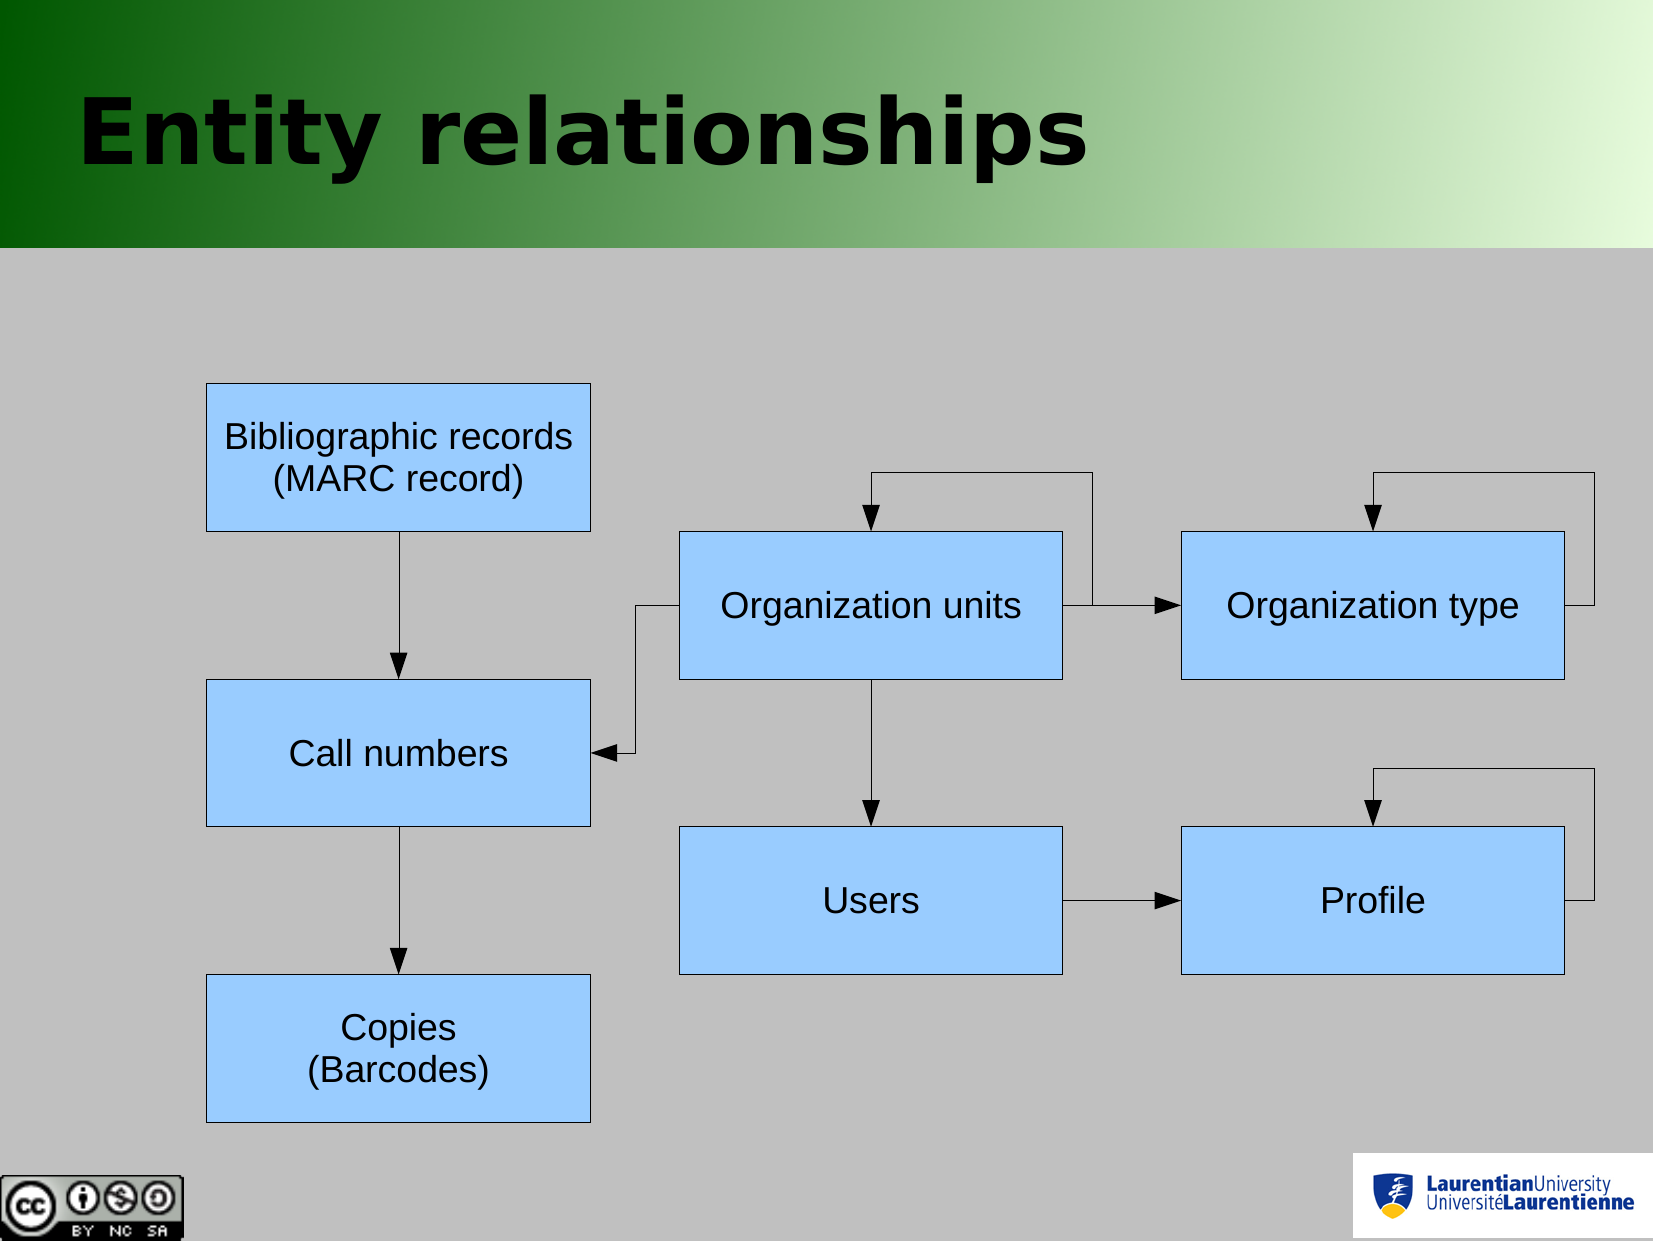

# Entity relationships
Bibliographic records
(MARC record)
Organization units
Organization type
Call numbers
Users
Profile
Copies
(Barcodes)